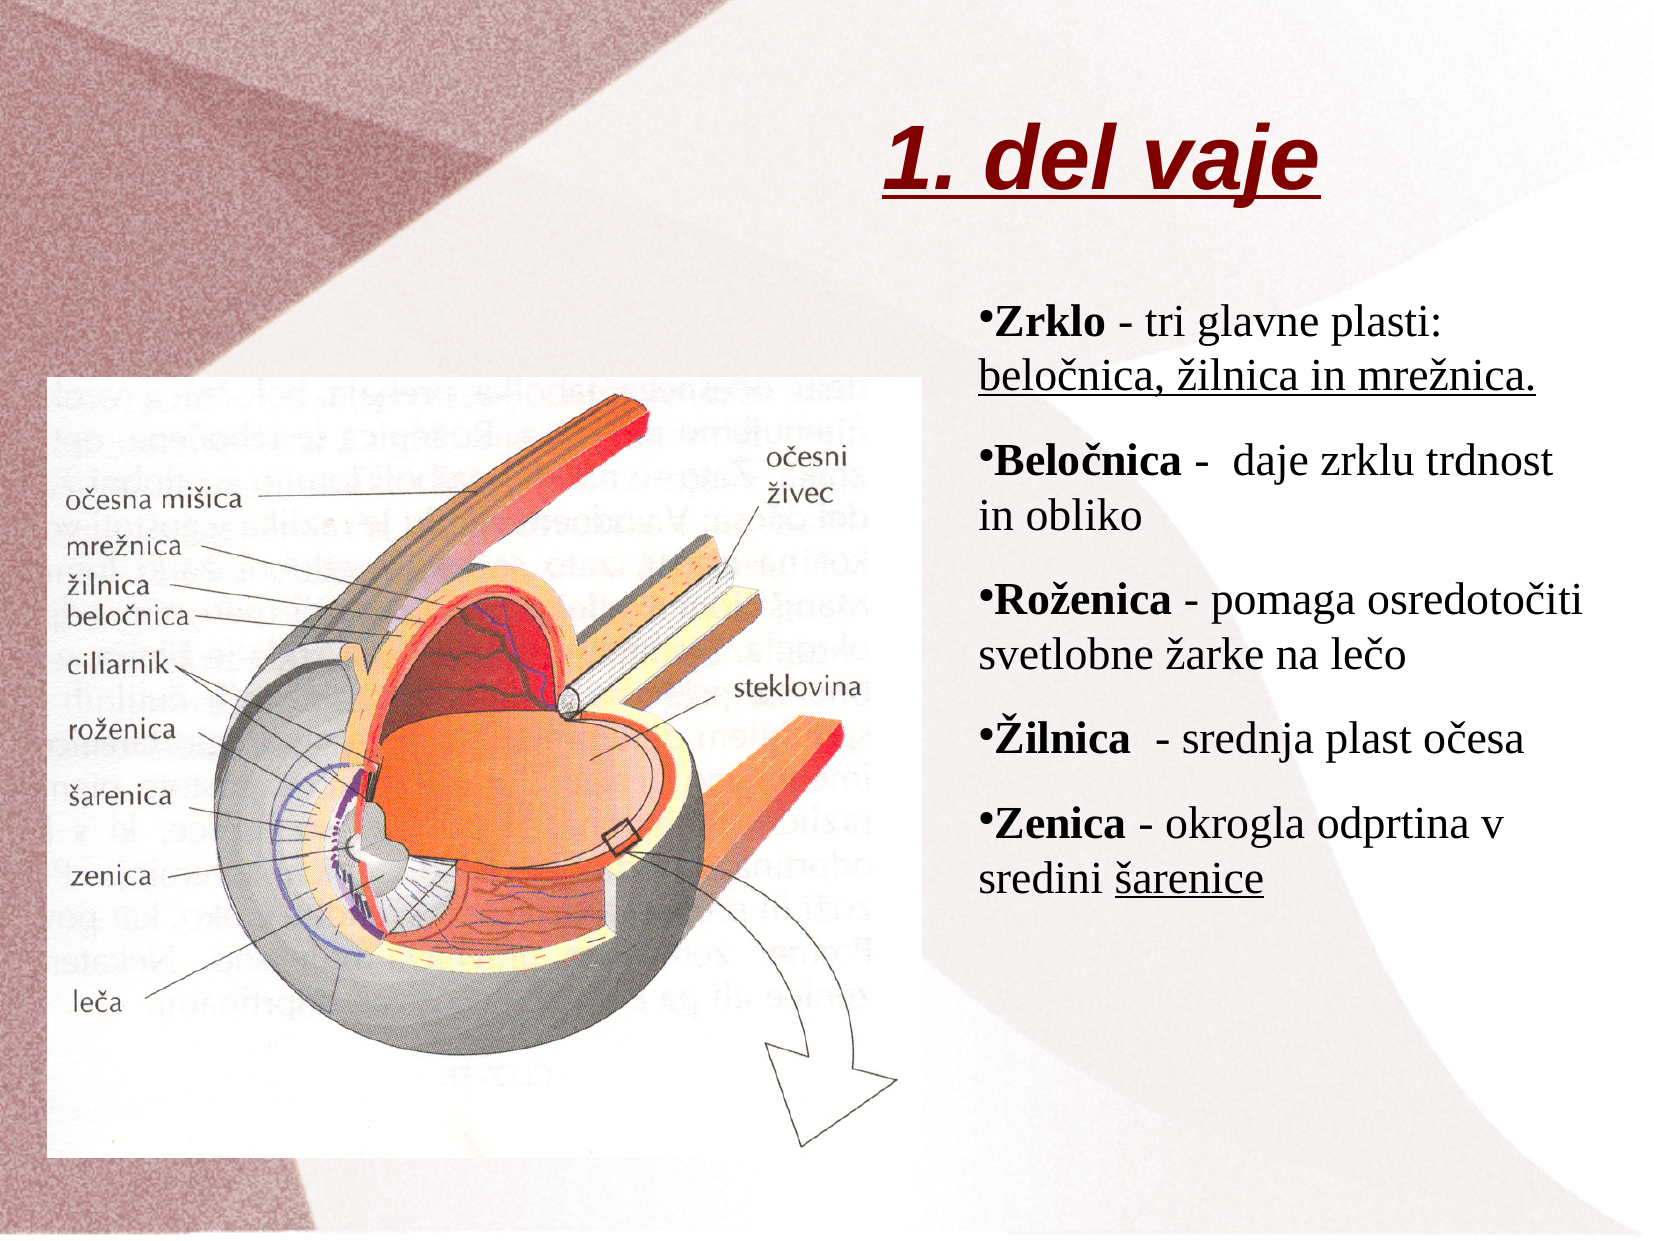

# 1. del vaje
Zrklo - tri glavne plasti: beločnica, žilnica in mrežnica.
Beločnica -  daje zrklu trdnost in obliko
Roženica - pomaga osredotočiti svetlobne žarke na lečo
Žilnica  - srednja plast očesa
Zenica - okrogla odprtina v sredini šarenice